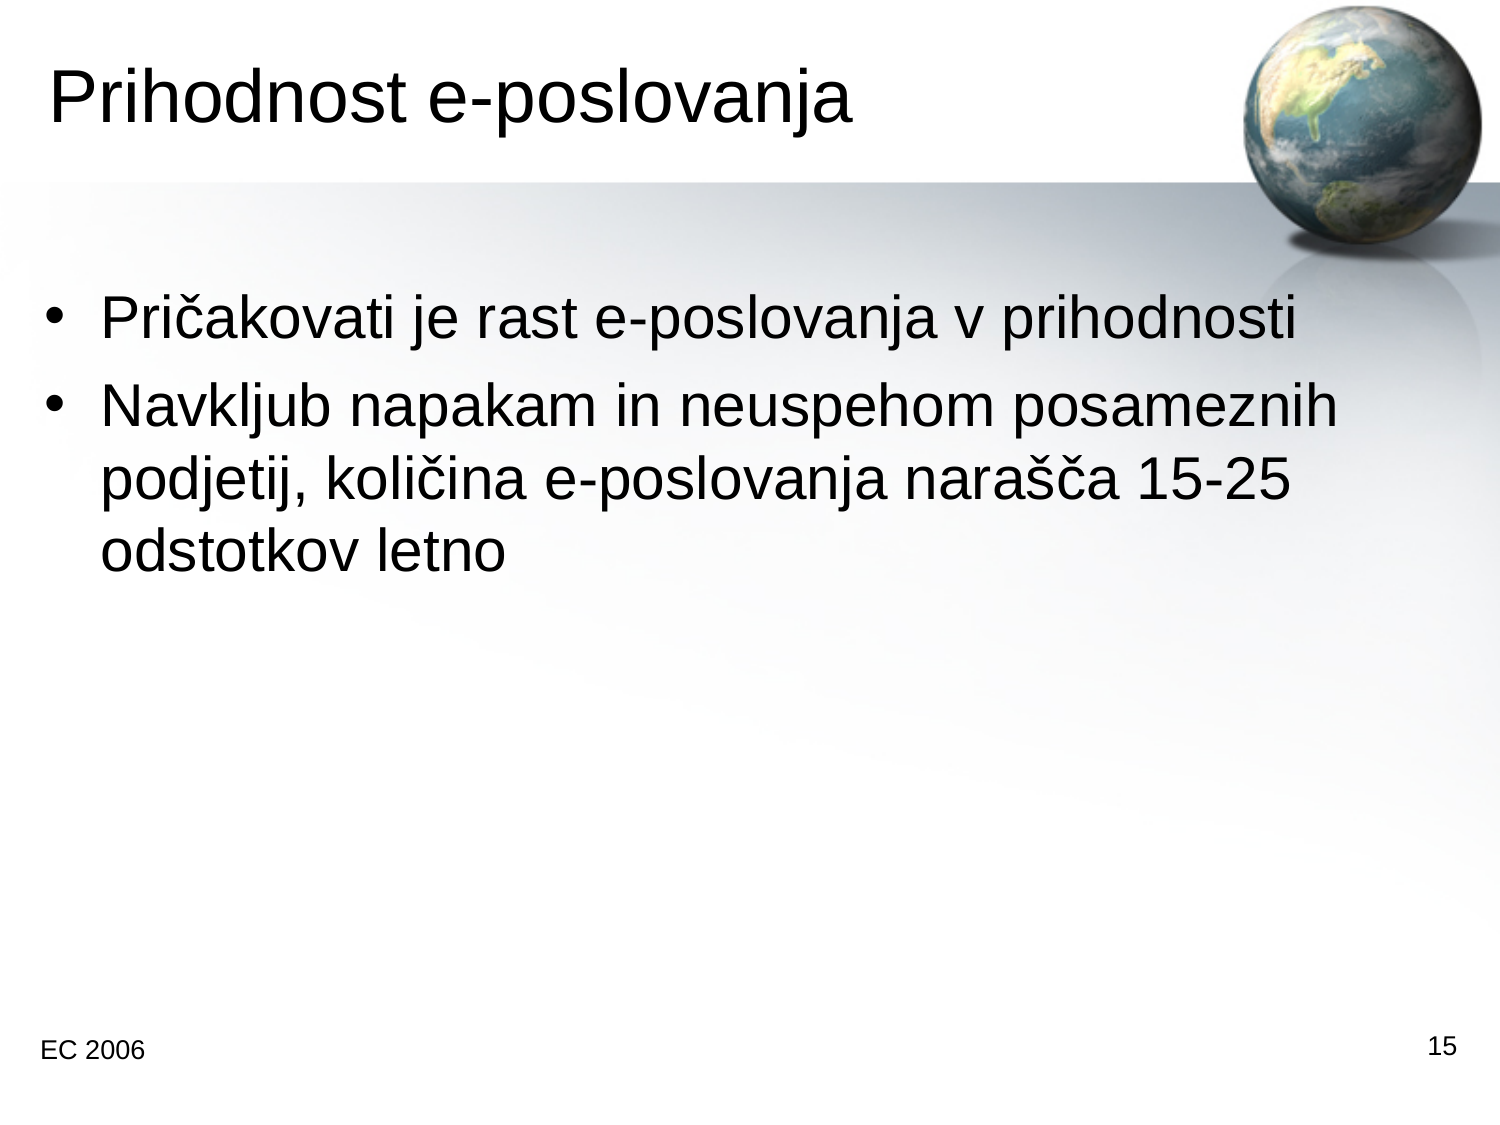

# Prihodnost e-poslovanja
Pričakovati je rast e-poslovanja v prihodnosti
Navkljub napakam in neuspehom posameznih podjetij, količina e-poslovanja narašča 15-25 odstotkov letno
EC 2006